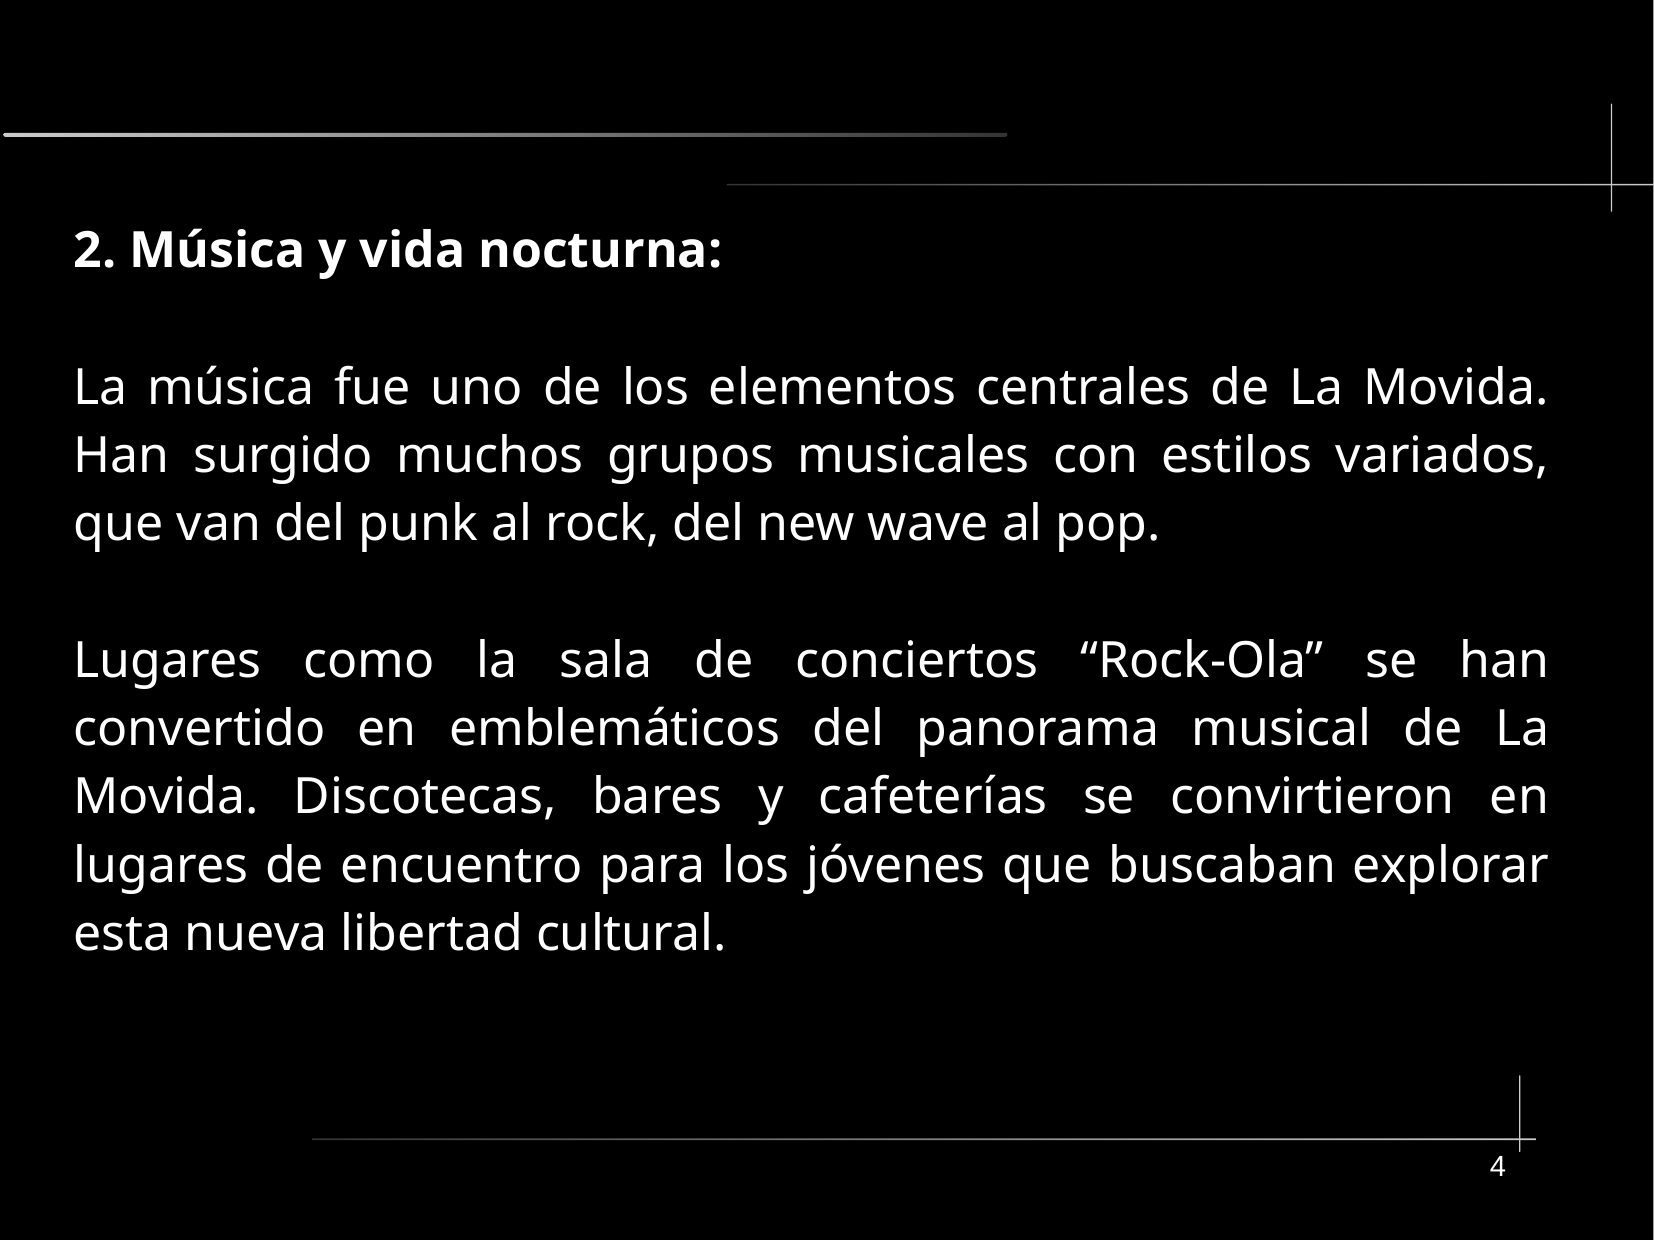

2. Música y vida nocturna:
La música fue uno de los elementos centrales de La Movida. Han surgido muchos grupos musicales con estilos variados, que van del punk al rock, del new wave al pop.
Lugares como la sala de conciertos “Rock-Ola” se han convertido en emblemáticos del panorama musical de La Movida. Discotecas, bares y cafeterías se convirtieron en lugares de encuentro para los jóvenes que buscaban explorar esta nueva libertad cultural.
4